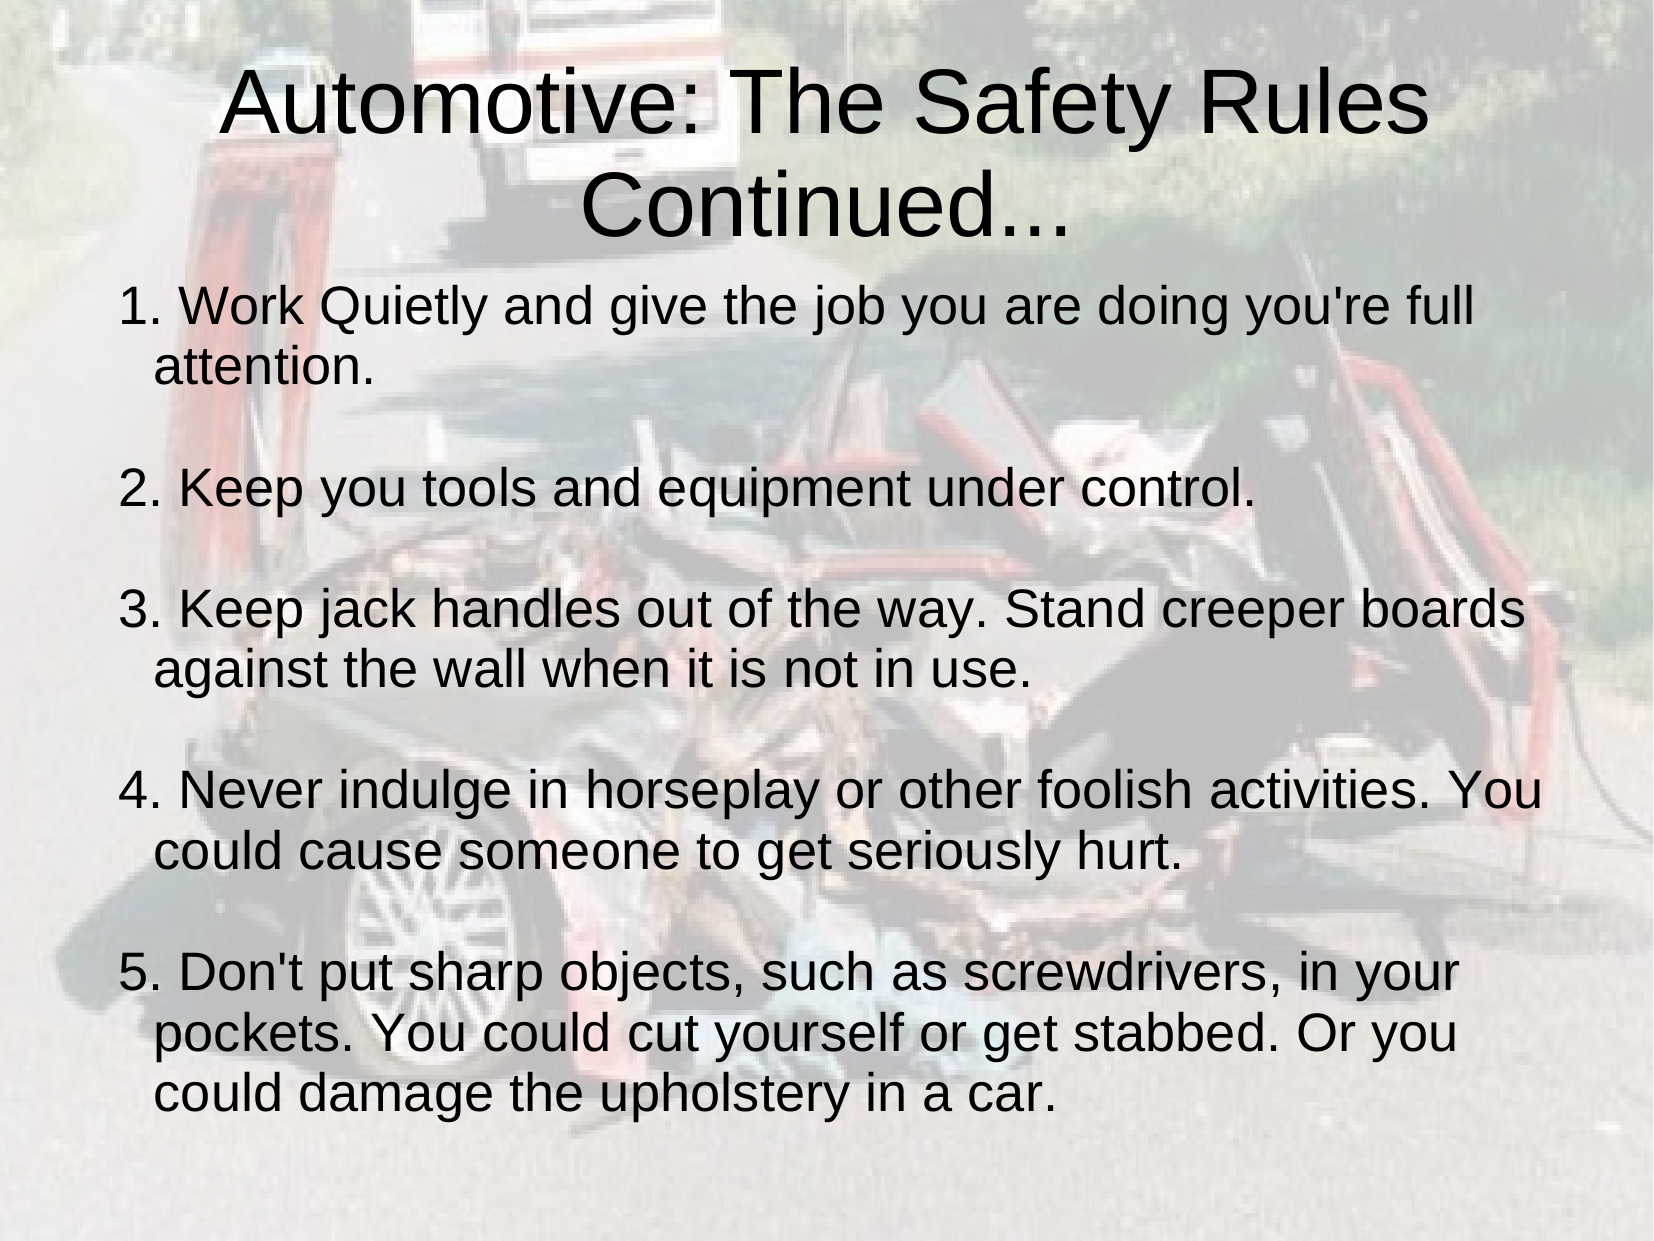

# Automotive: The Safety Rules Continued...
1. Work Quietly and give the job you are doing you're full attention.
2. Keep you tools and equipment under control.
3. Keep jack handles out of the way. Stand creeper boards against the wall when it is not in use.
4. Never indulge in horseplay or other foolish activities. You could cause someone to get seriously hurt.
5. Don't put sharp objects, such as screwdrivers, in your pockets. You could cut yourself or get stabbed. Or you could damage the upholstery in a car.